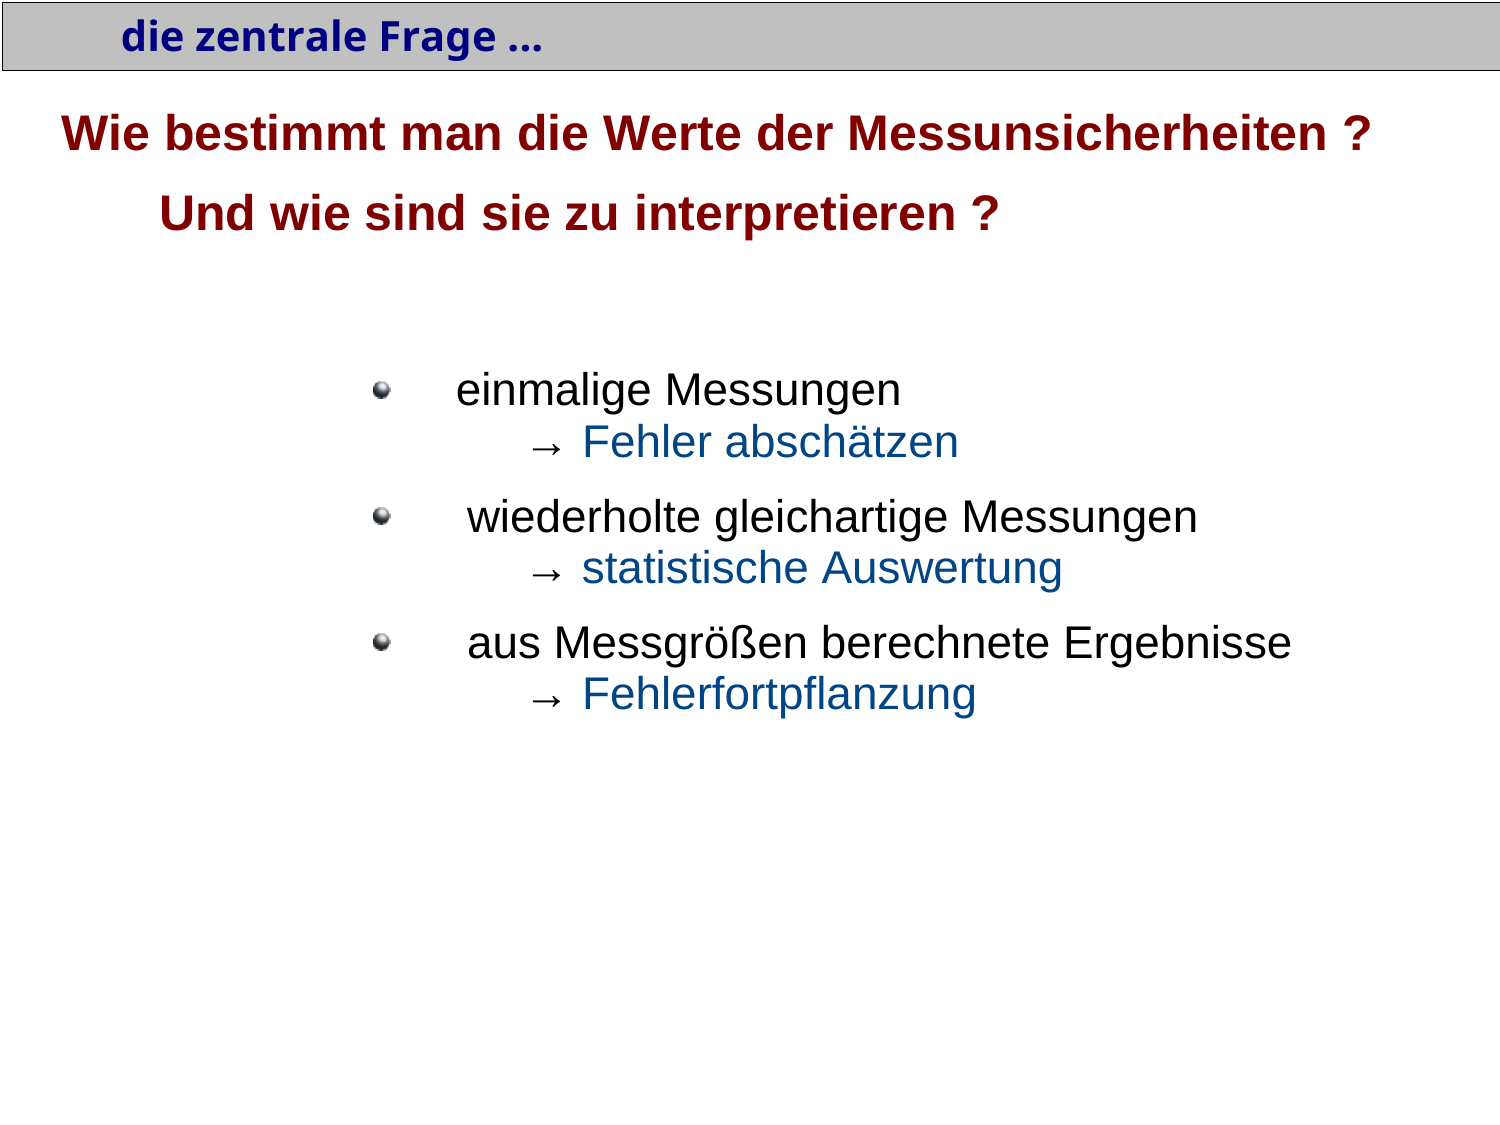

# die zentrale Frage ...
Wie bestimmt man die Werte der Messunsicherheiten ?
 Und wie sind sie zu interpretieren ?
 einmalige Messungen
	→ Fehler abschätzen
 wiederholte gleichartige Messungen
	→ statistische Auswertung
 aus Messgrößen berechnete Ergebnisse
	→ Fehlerfortpflanzung